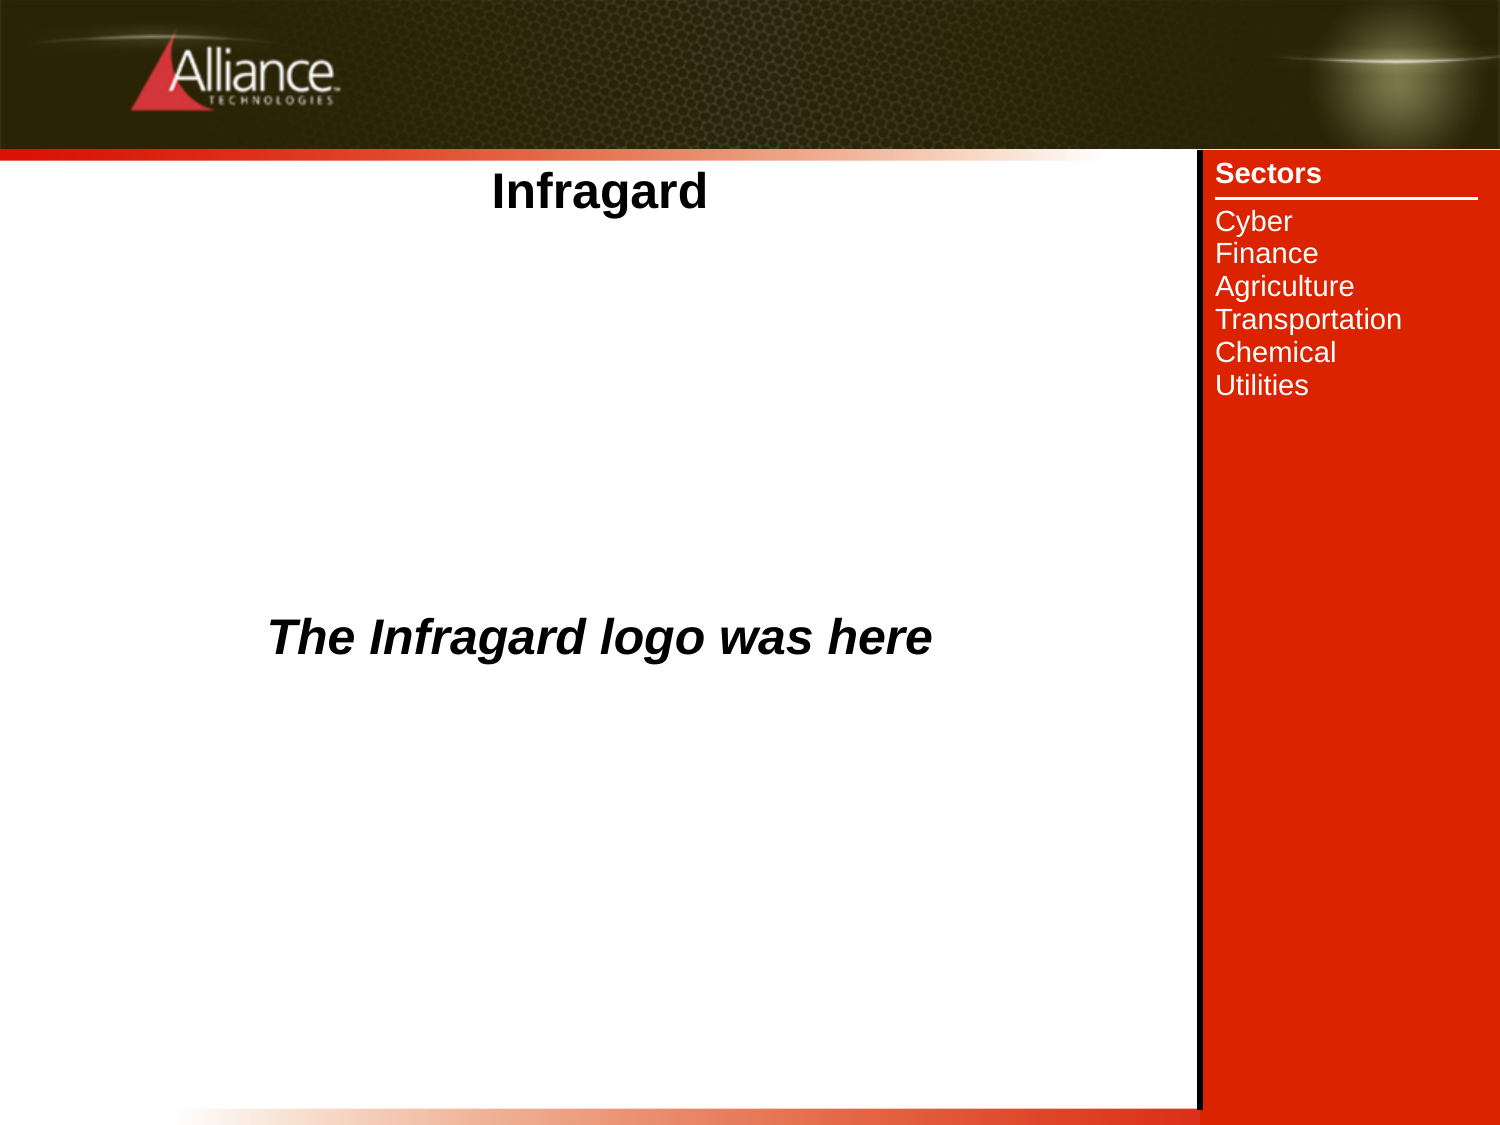

Sectors
Infragard
The Infragard logo was here
Cyber
Finance
Agriculture
Transportation
Chemical
Utilities